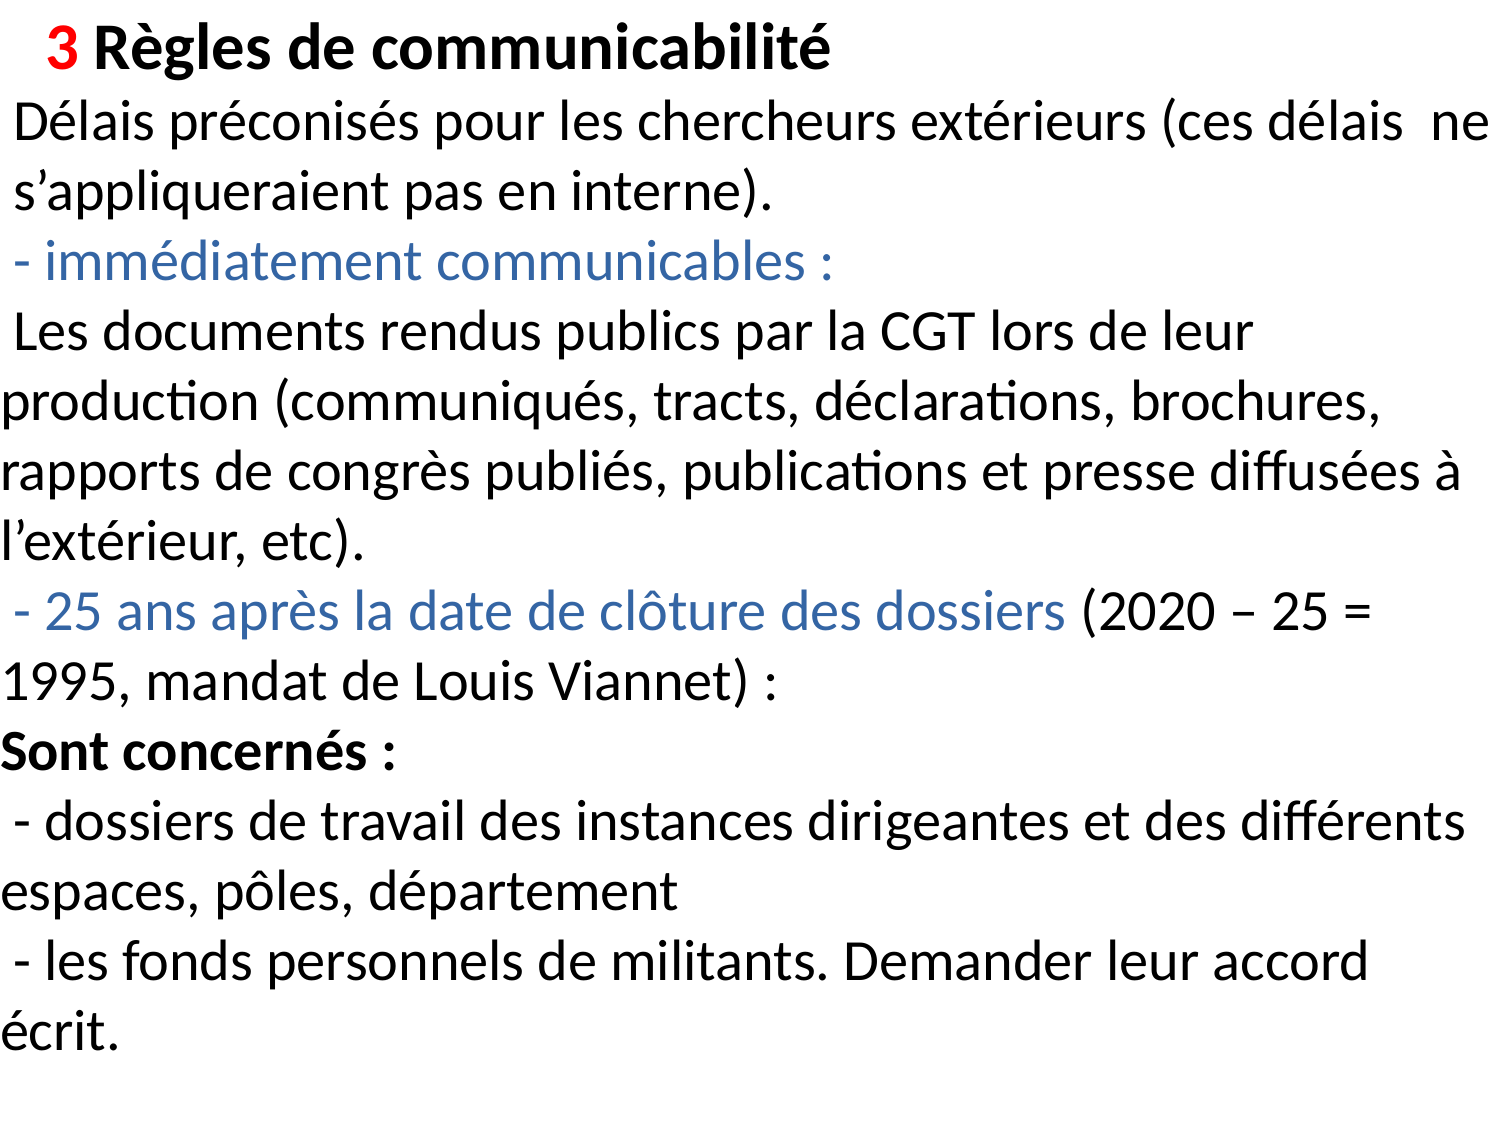

# 3 Règles de communicabilité
 Délais préconisés pour les chercheurs extérieurs (ces délais ne s’appliqueraient pas en interne).
 - immédiatement communicables :
 Les documents rendus publics par la CGT lors de leur production (communiqués, tracts, déclarations, brochures, rapports de congrès publiés, publications et presse diffusées à l’extérieur, etc).
 - 25 ans après la date de clôture des dossiers (2020 – 25 = 1995, mandat de Louis Viannet) :
Sont concernés :
 - dossiers de travail des instances dirigeantes et des différents espaces, pôles, département
 - les fonds personnels de militants. Demander leur accord écrit.